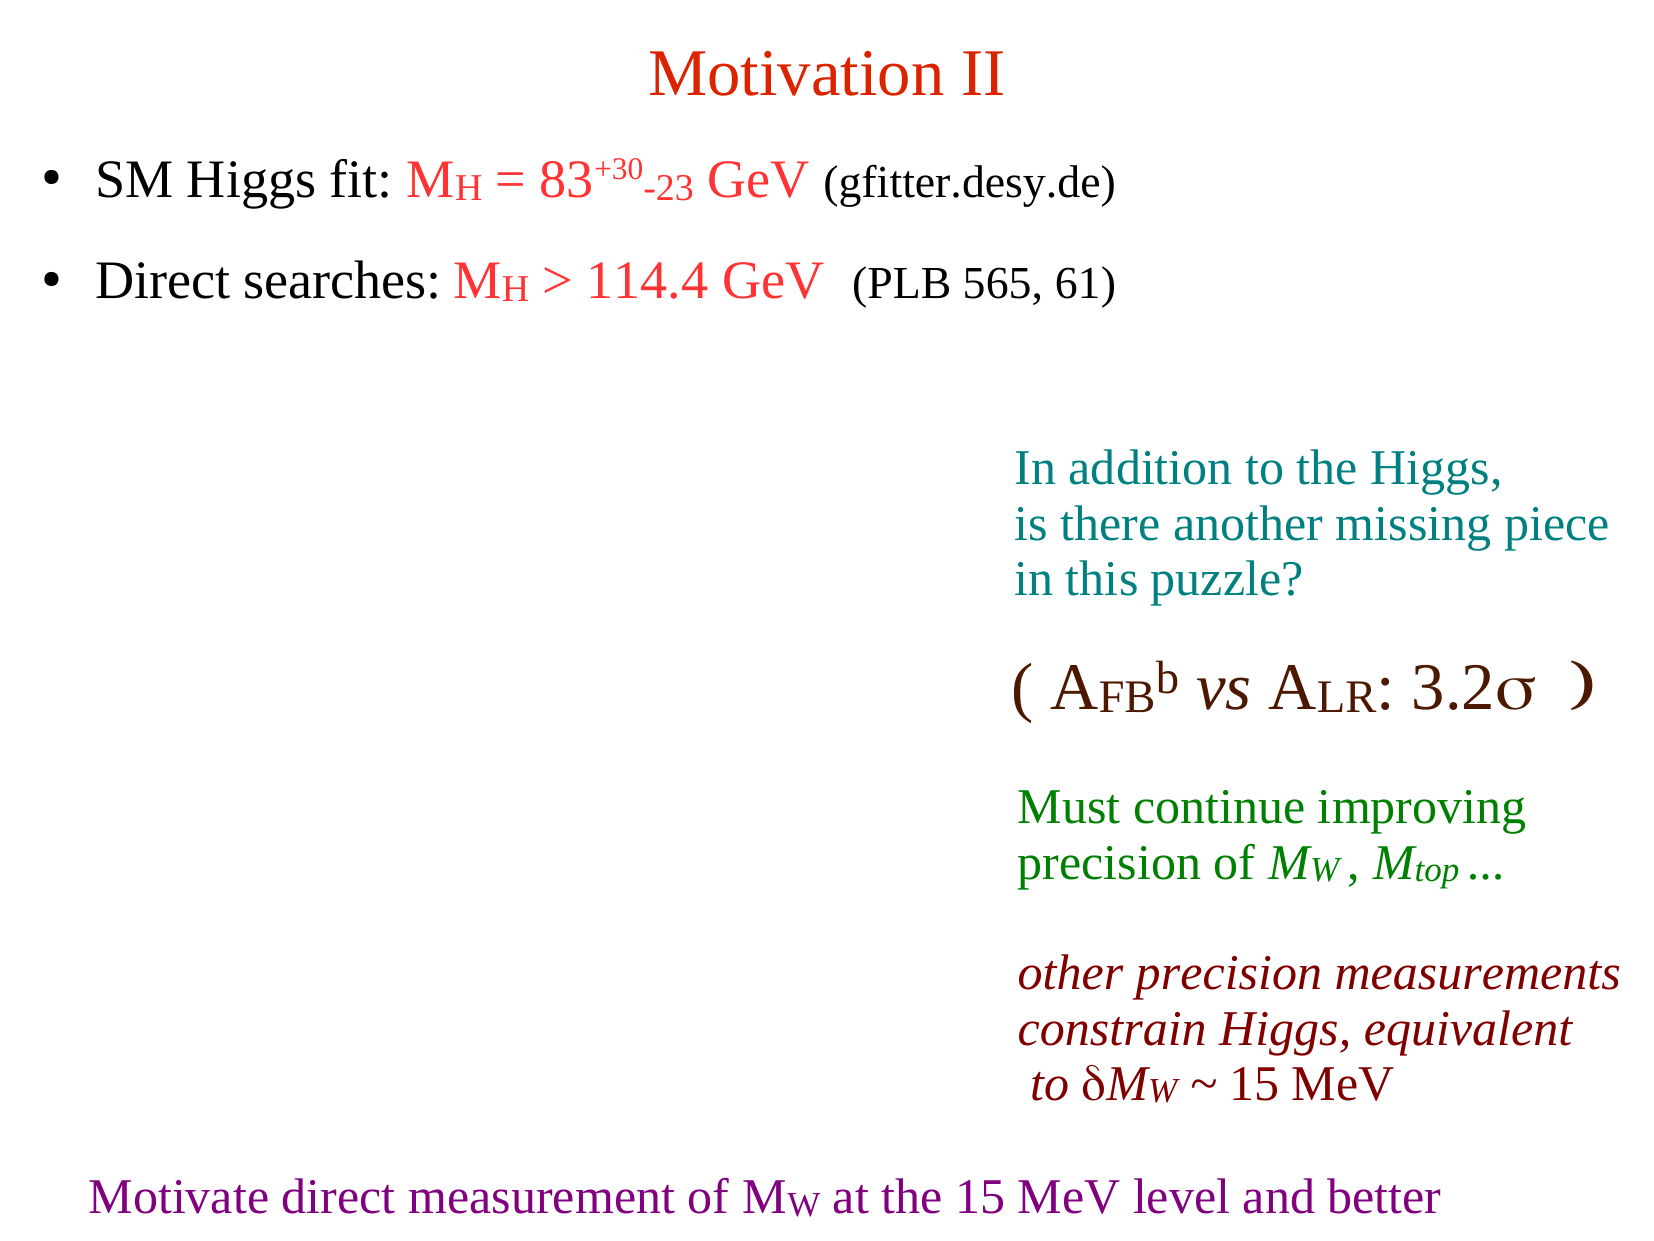

Motivation II
# SM Higgs fit: MH = 83+30-23 GeV (gfitter.desy.de)
Direct searches: MH > 114.4 GeV (PLB 565, 61)
In addition to the Higgs,
is there another missing piece
in this puzzle?
( AFBb vs ALR: 3.2σ )
Must continue improving
precision of MW , Mtop ...
other precision measurements
constrain Higgs, equivalent
 to δMW ~ 15 MeV
Motivate direct measurement of MW at the 15 MeV level and better